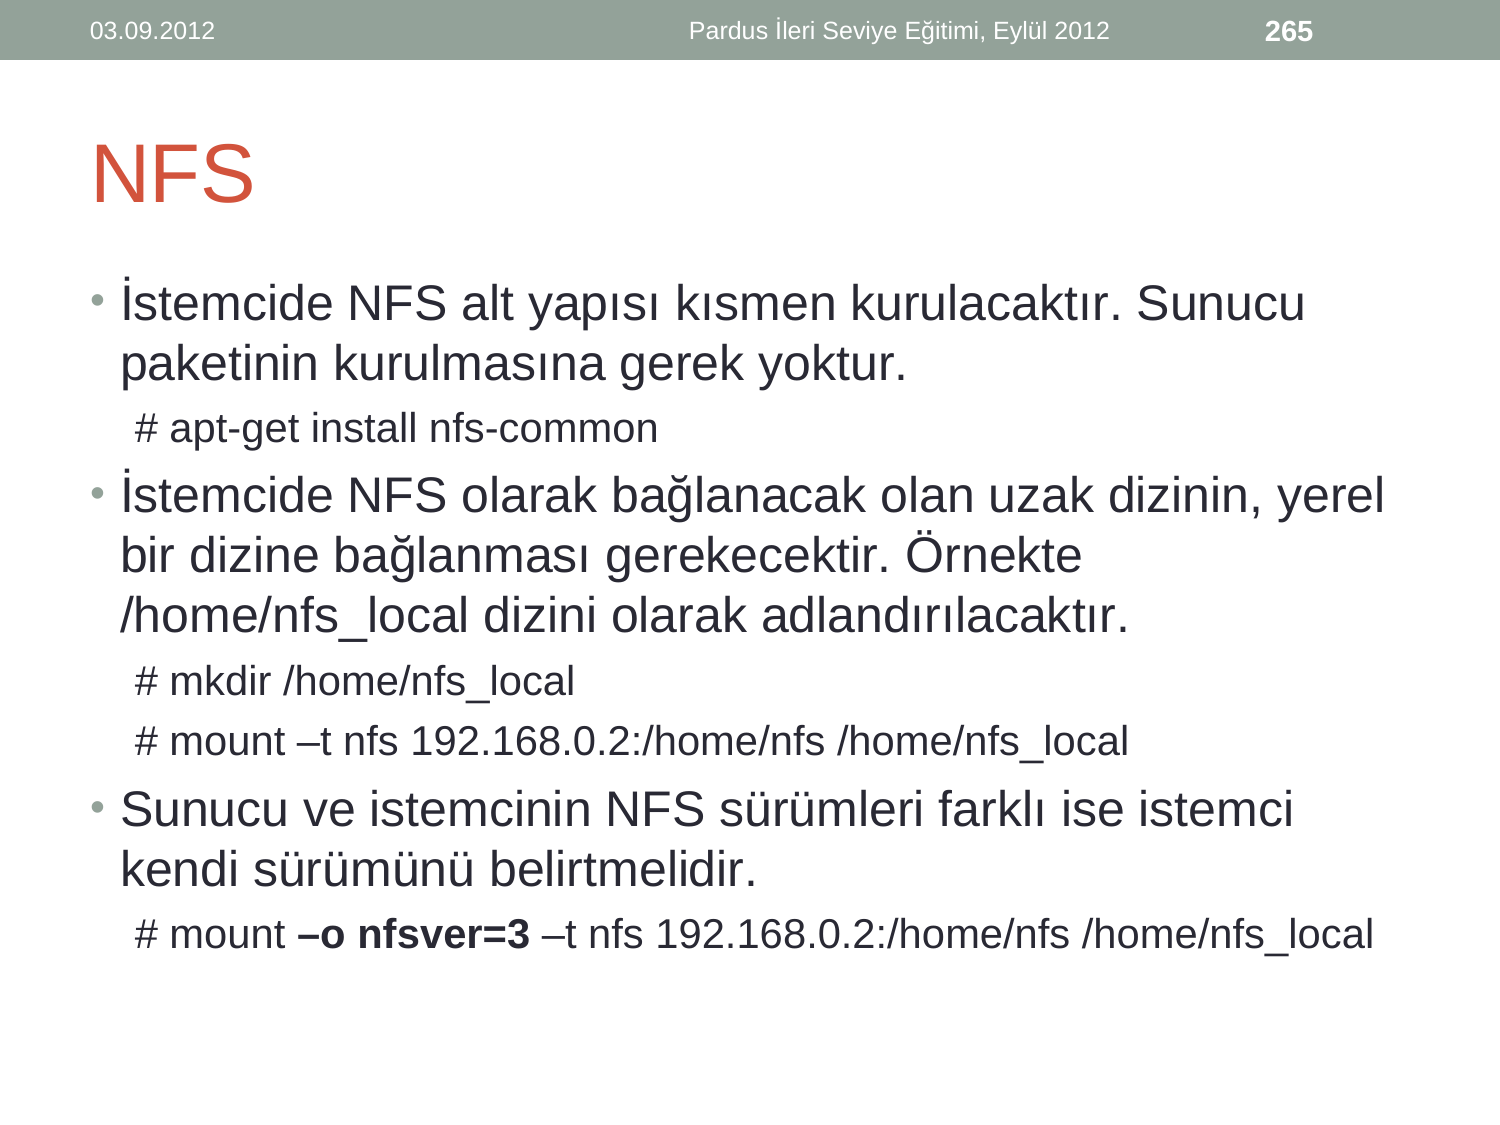

03.09.2012
Pardus İleri Seviye Eğitimi, Eylül 2012
# NFS
İstemcide NFS alt yapısı kısmen kurulacaktır. Sunucu paketinin kurulmasına gerek yoktur.
# apt-get install nfs-common
İstemcide NFS olarak bağlanacak olan uzak dizinin, yerel bir dizine bağlanması gerekecektir. Örnekte /home/nfs_local dizini olarak adlandırılacaktır.
# mkdir /home/nfs_local
# mount –t nfs 192.168.0.2:/home/nfs /home/nfs_local
Sunucu ve istemcinin NFS sürümleri farklı ise istemci kendi sürümünü belirtmelidir.
# mount –o nfsver=3 –t nfs 192.168.0.2:/home/nfs /home/nfs_local